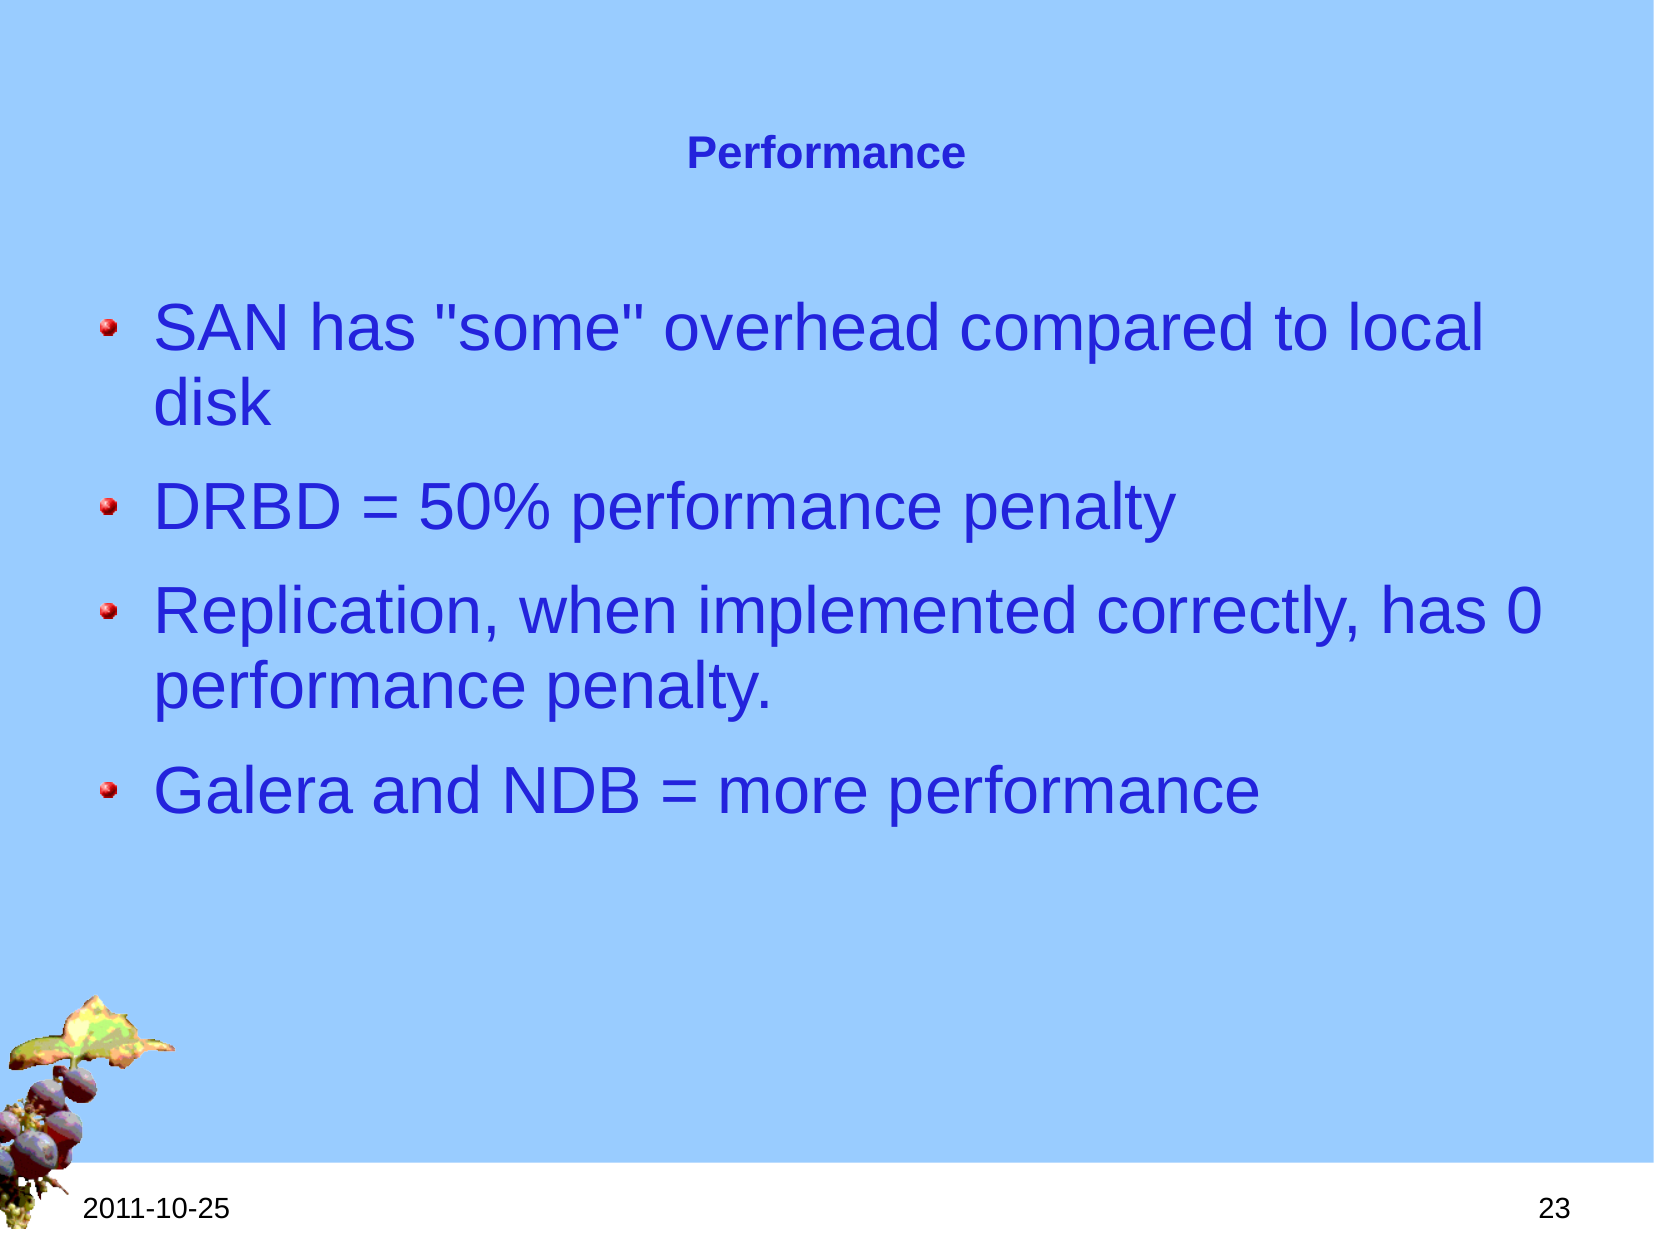

# Performance
SAN has "some" overhead compared to local disk
DRBD = 50% performance penalty
Replication, when implemented correctly, has 0 performance penalty.
Galera and NDB = more performance
2011-10-25
23